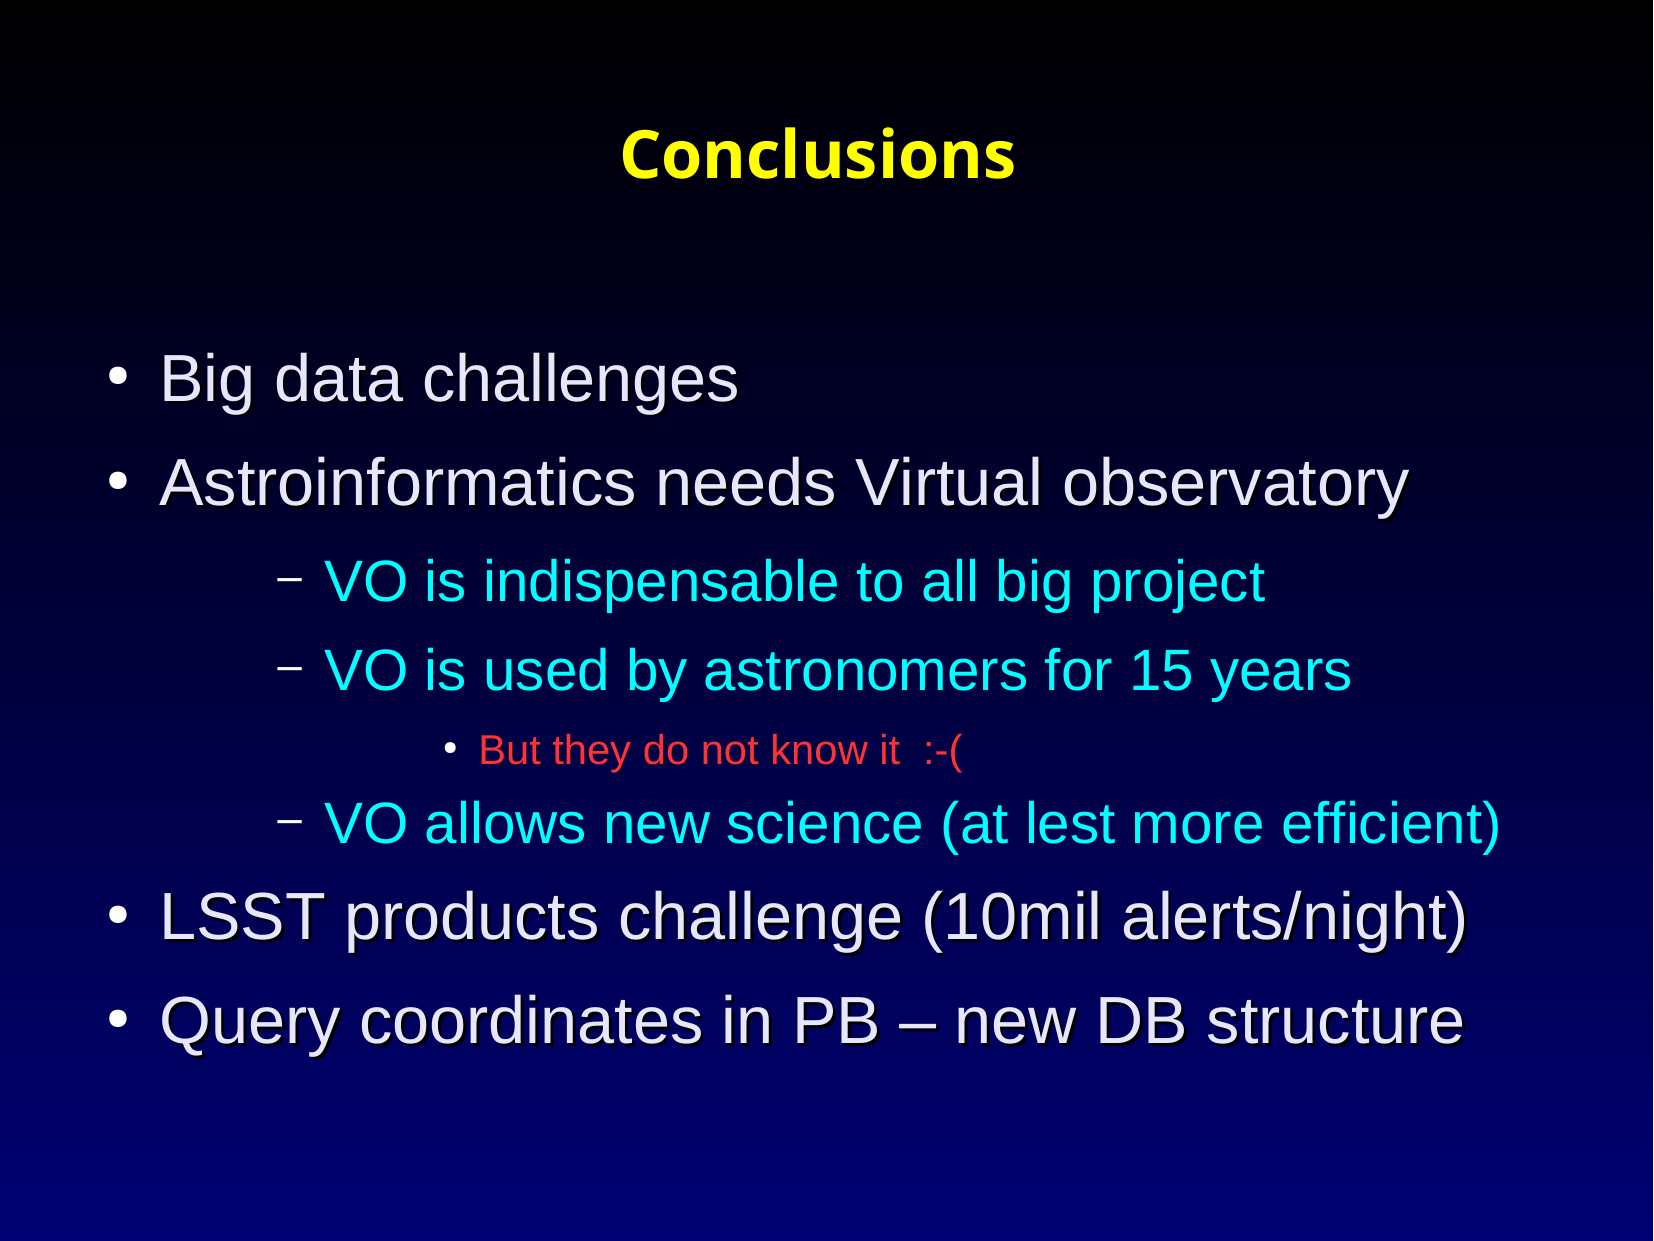

# Conclusions
Big data challenges
Astroinformatics needs Virtual observatory
VO is indispensable to all big project
VO is used by astronomers for 15 years
But they do not know it :-(
VO allows new science (at lest more efficient)
LSST products challenge (10mil alerts/night)
Query coordinates in PB – new DB structure